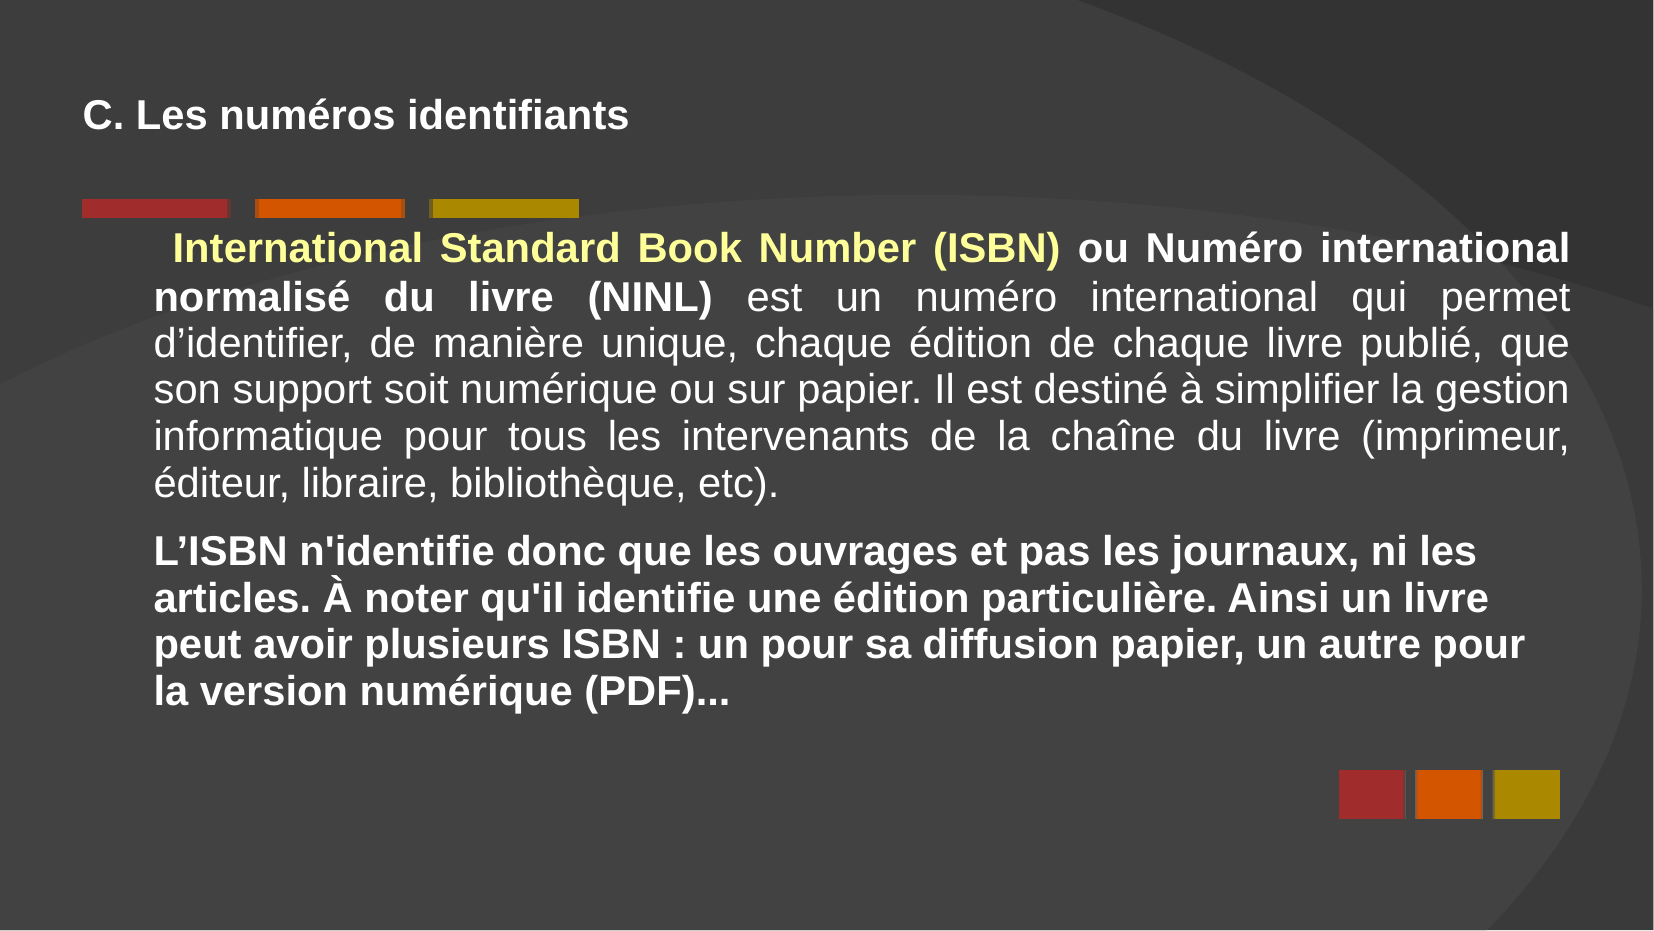

# C. Les numéros identifiants
 International Standard Book Number (ISBN) ou Numéro international normalisé du livre (NINL) est un numéro international qui permet d’identifier, de manière unique, chaque édition de chaque livre publié, que son support soit numérique ou sur papier. Il est destiné à simplifier la gestion informatique pour tous les intervenants de la chaîne du livre (imprimeur, éditeur, libraire, bibliothèque, etc).
L’ISBN n'identifie donc que les ouvrages et pas les journaux, ni les articles. À noter qu'il identifie une édition particulière. Ainsi un livre peut avoir plusieurs ISBN : un pour sa diffusion papier, un autre pour la version numérique (PDF)...